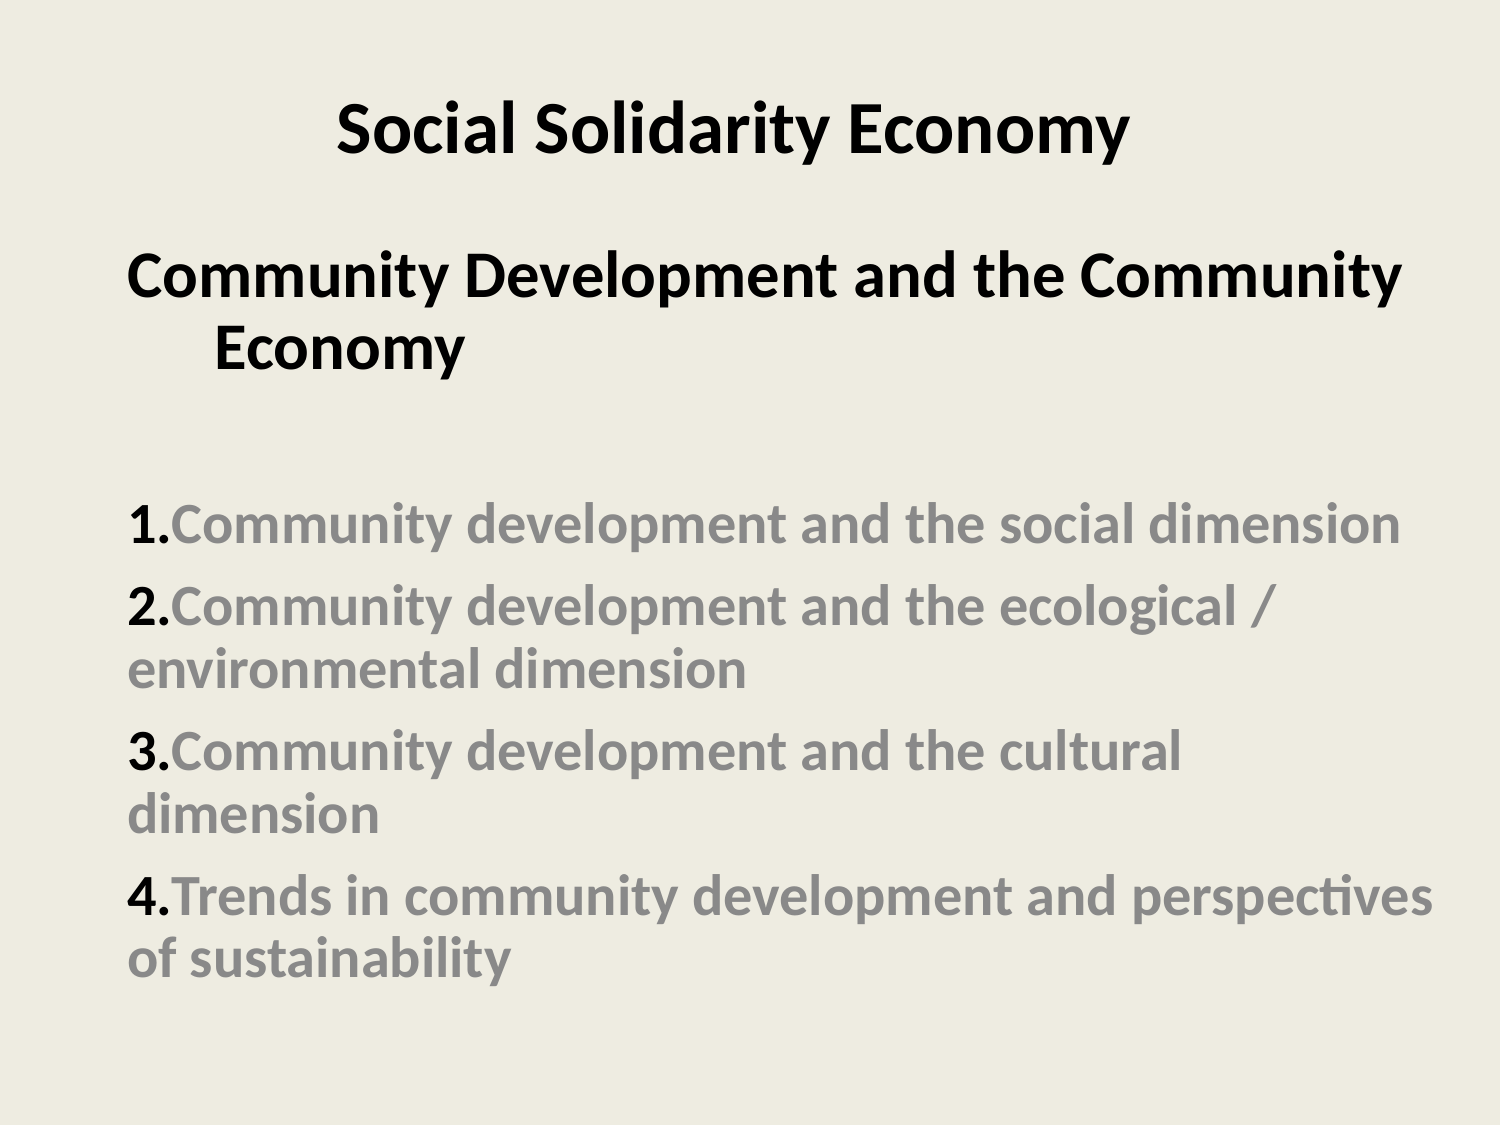

Social Solidarity Economy
Community Development and the Community Economy
Community development and the social dimension
Community development and the ecological / environmental dimension
Community development and the cultural dimension
Trends in community development and perspectives of sustainability